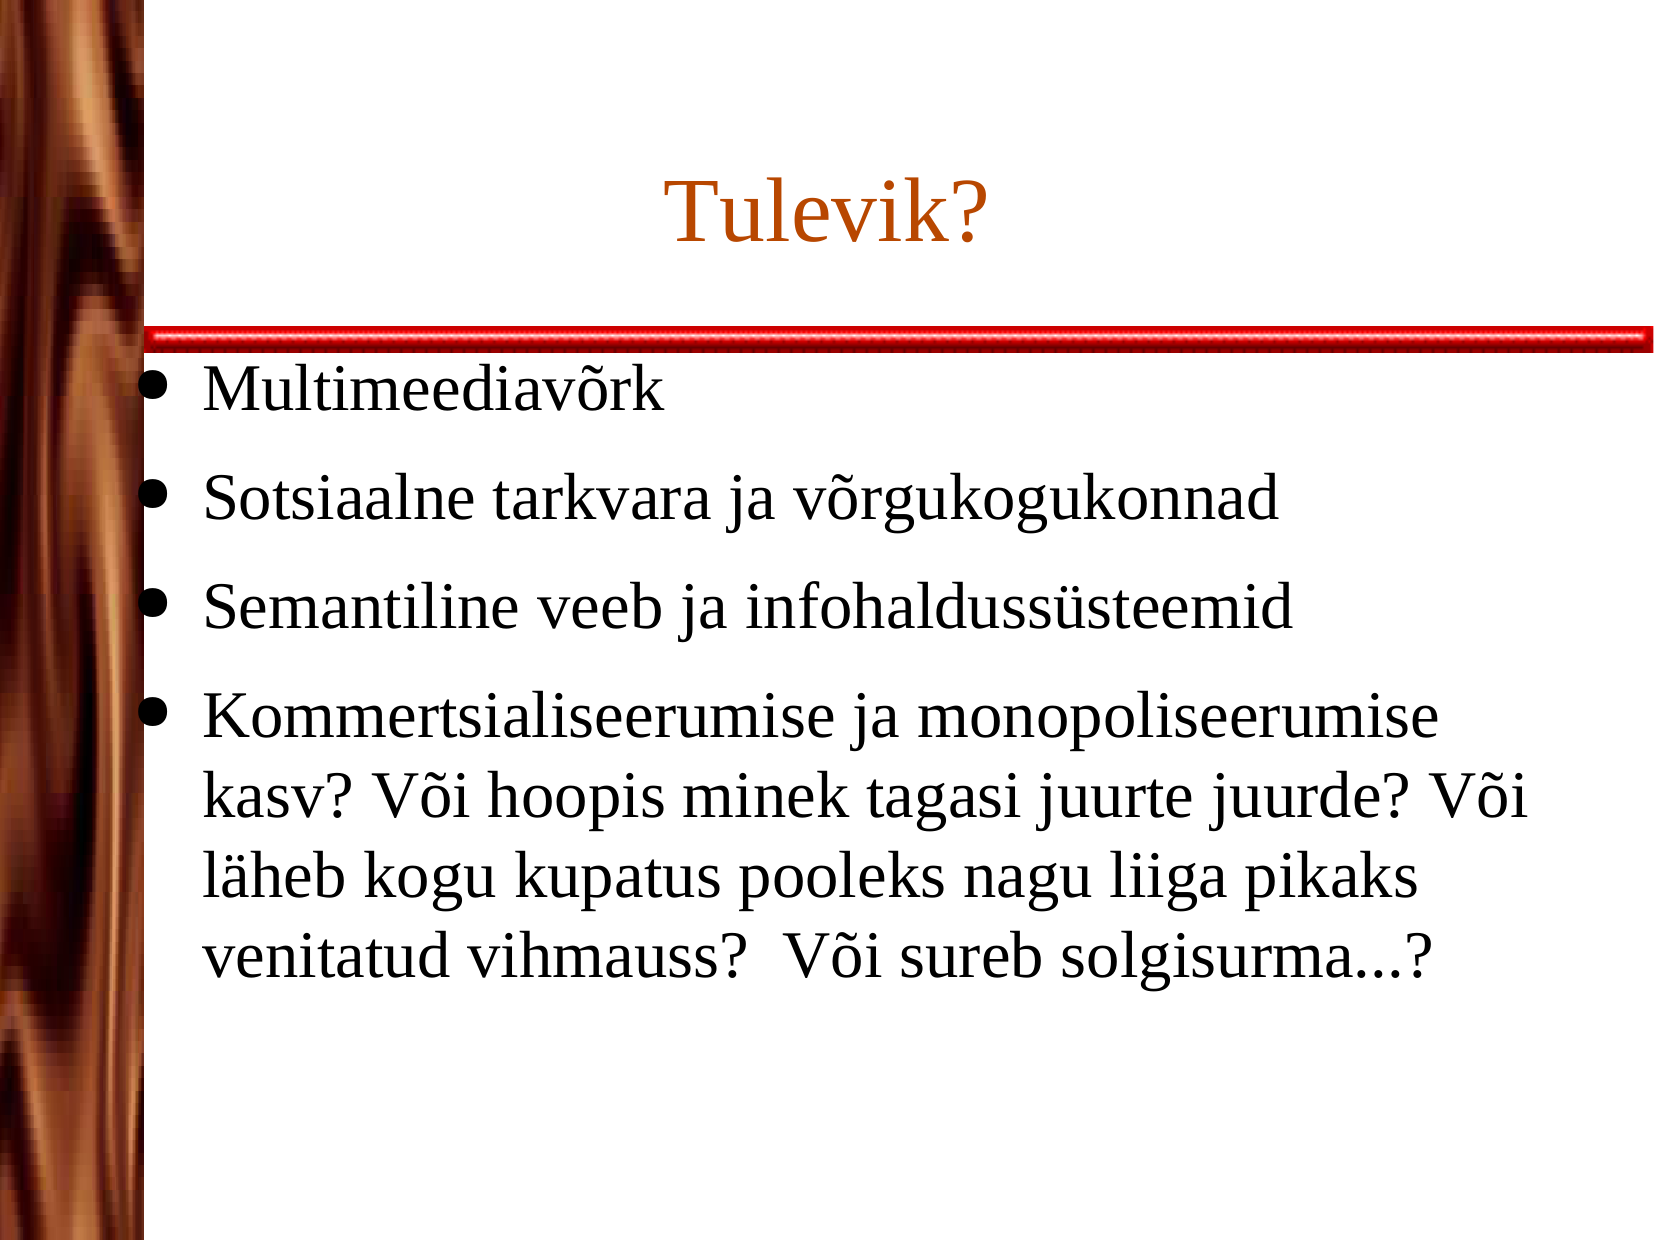

# Tulevik?
Multimeediavõrk
Sotsiaalne tarkvara ja võrgukogukonnad
Semantiline veeb ja infohaldussüsteemid
Kommertsialiseerumise ja monopoliseerumise kasv? Või hoopis minek tagasi juurte juurde? Või läheb kogu kupatus pooleks nagu liiga pikaks venitatud vihmauss? Või sureb solgisurma...?